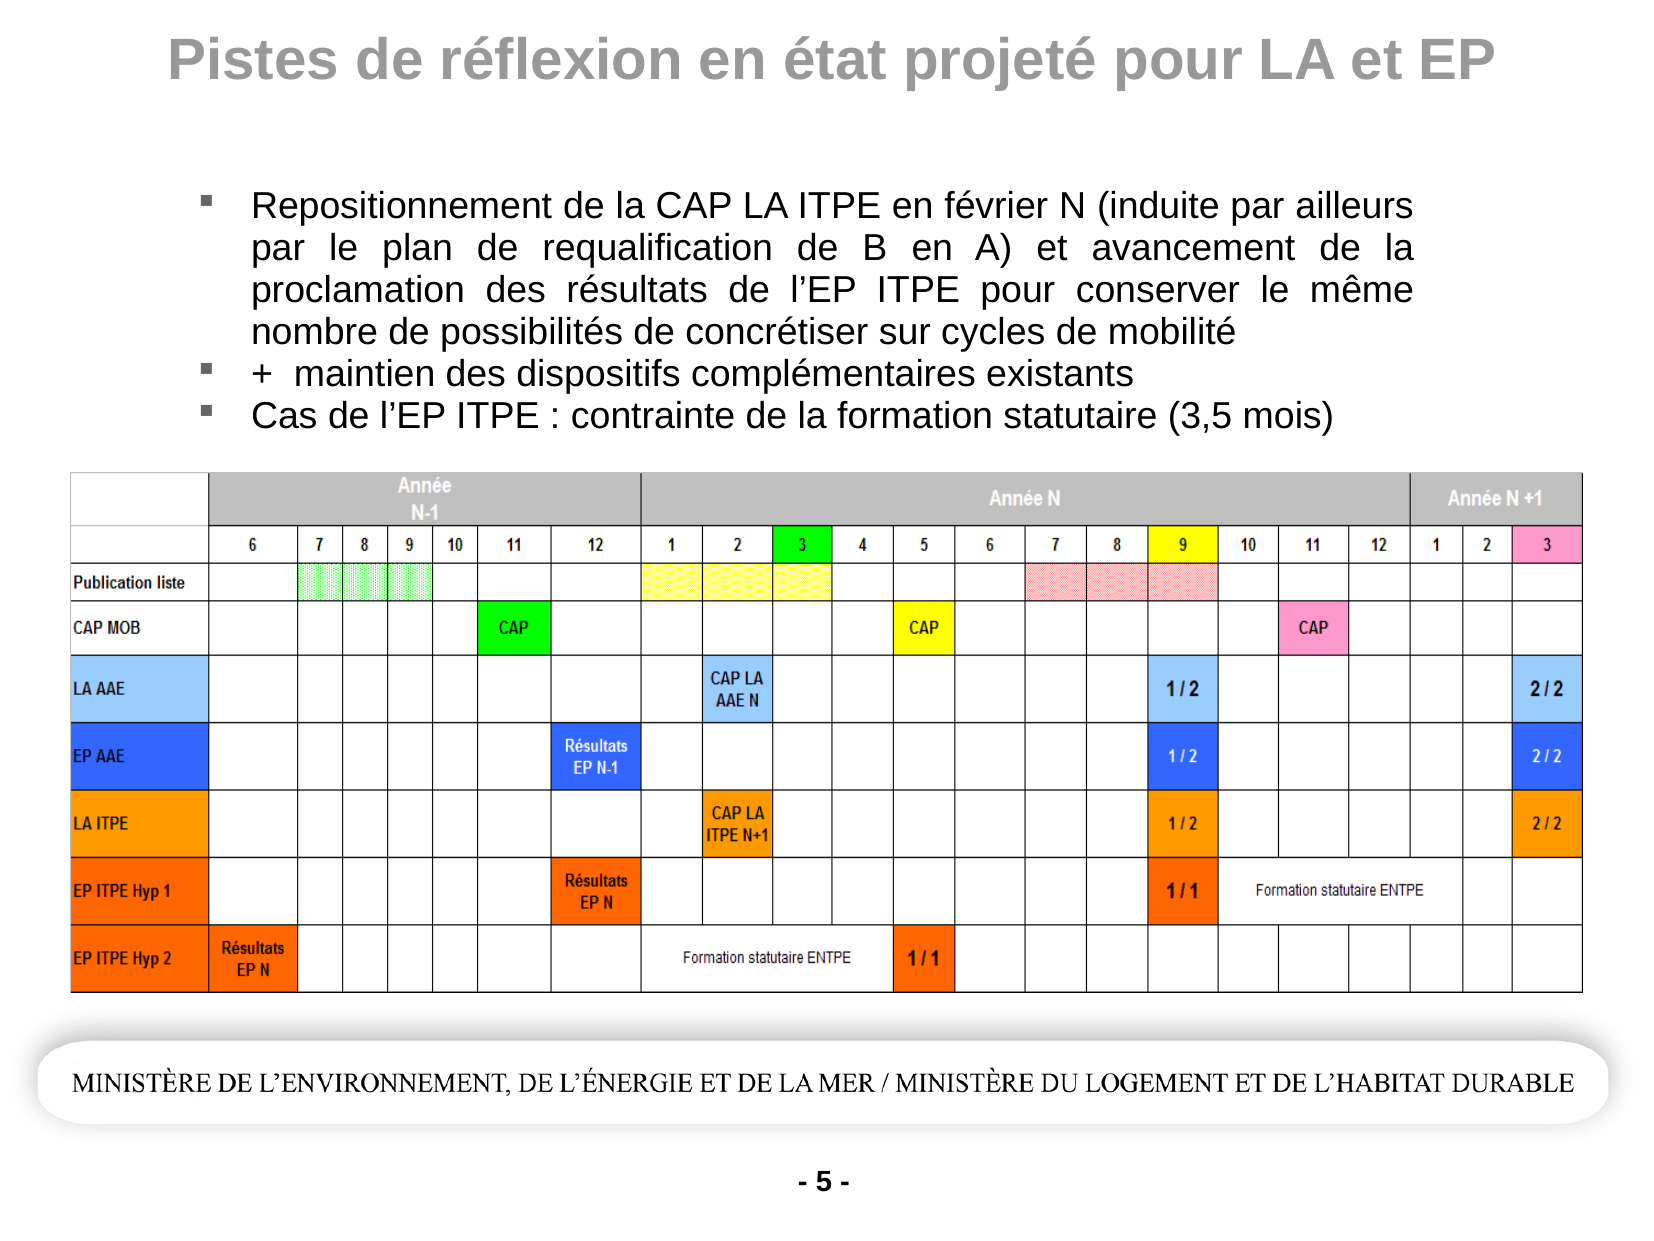

# Pistes de réflexion en état projeté pour LA et EP
Repositionnement de la CAP LA ITPE en février N (induite par ailleurs par le plan de requalification de B en A) et avancement de la proclamation des résultats de l’EP ITPE pour conserver le même nombre de possibilités de concrétiser sur cycles de mobilité
+ maintien des dispositifs complémentaires existants
Cas de l’EP ITPE : contrainte de la formation statutaire (3,5 mois)